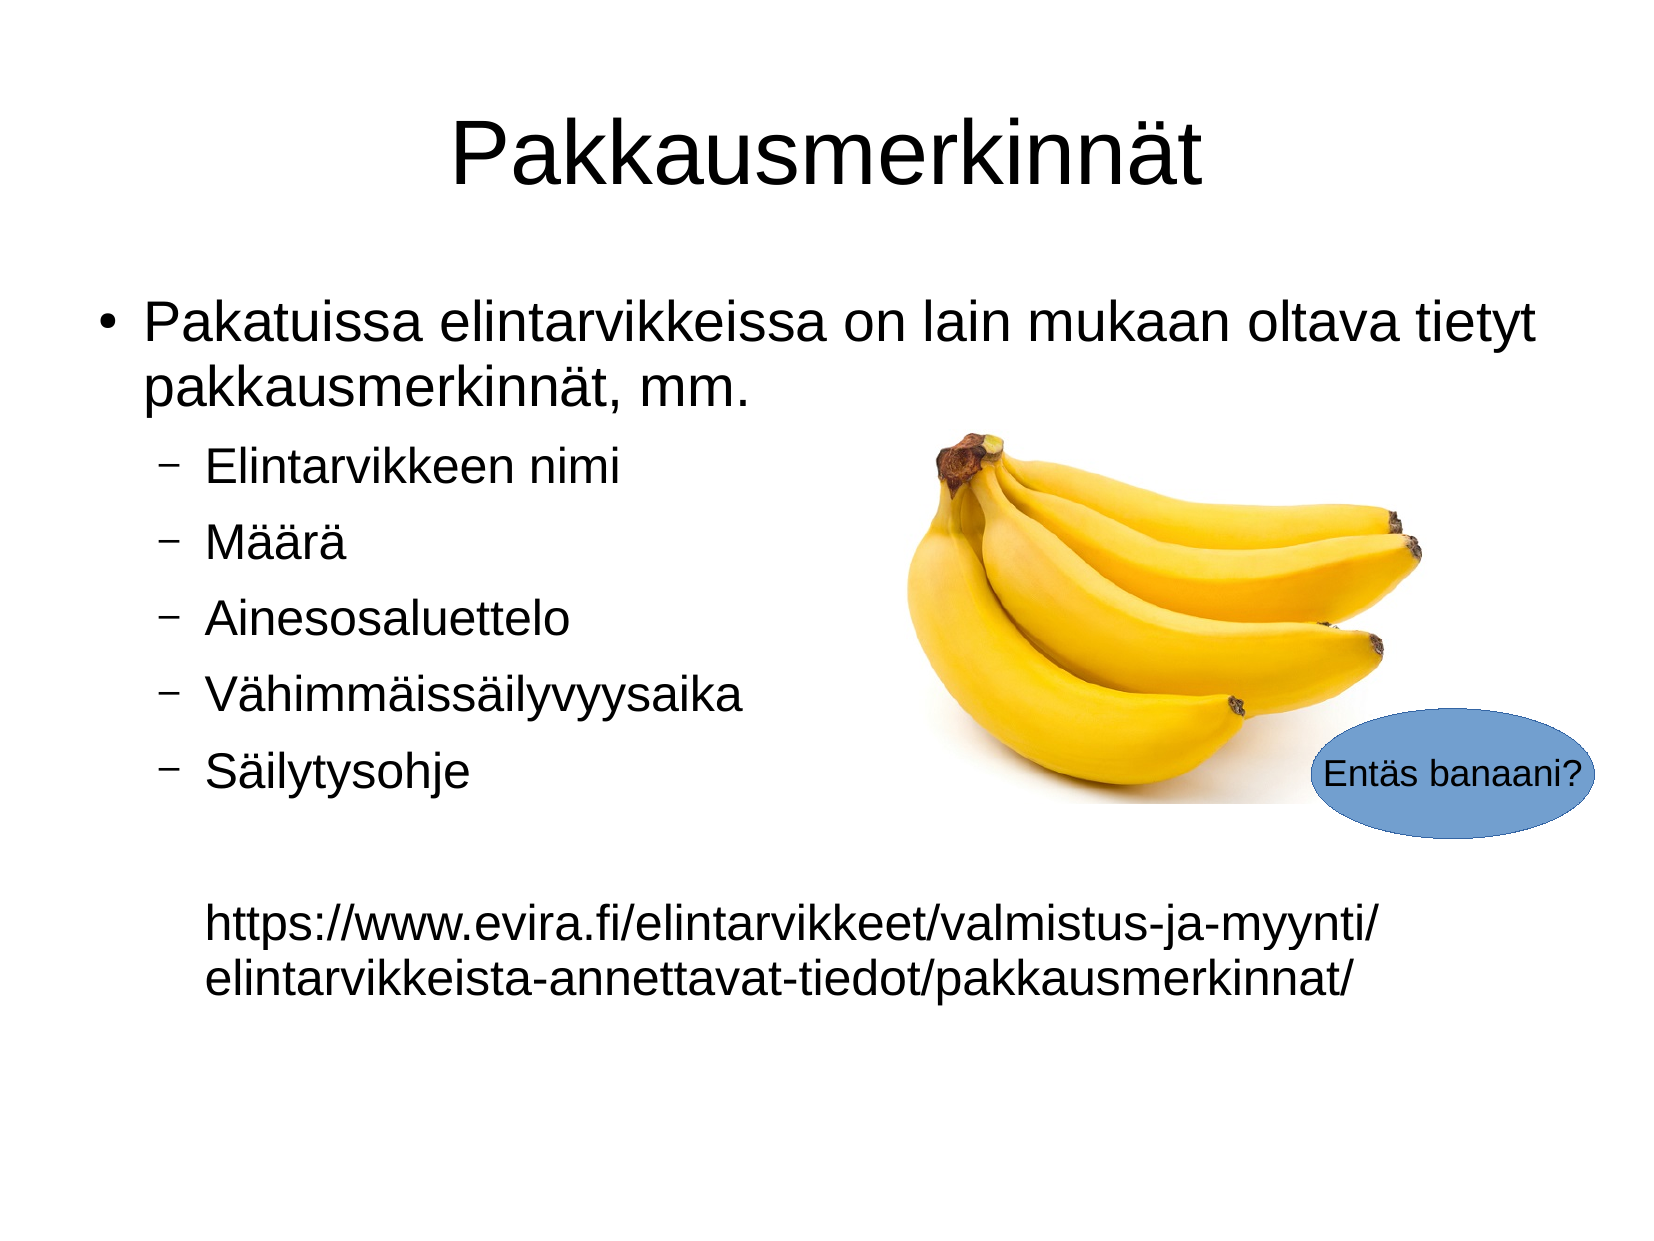

# Pakkausmerkinnät
Pakatuissa elintarvikkeissa on lain mukaan oltava tietyt pakkausmerkinnät, mm.
Elintarvikkeen nimi
Määrä
Ainesosaluettelo
Vähimmäissäilyvyysaika
Säilytysohje
https://www.evira.fi/elintarvikkeet/valmistus-ja-myynti/elintarvikkeista-annettavat-tiedot/pakkausmerkinnat/
Entäs banaani?